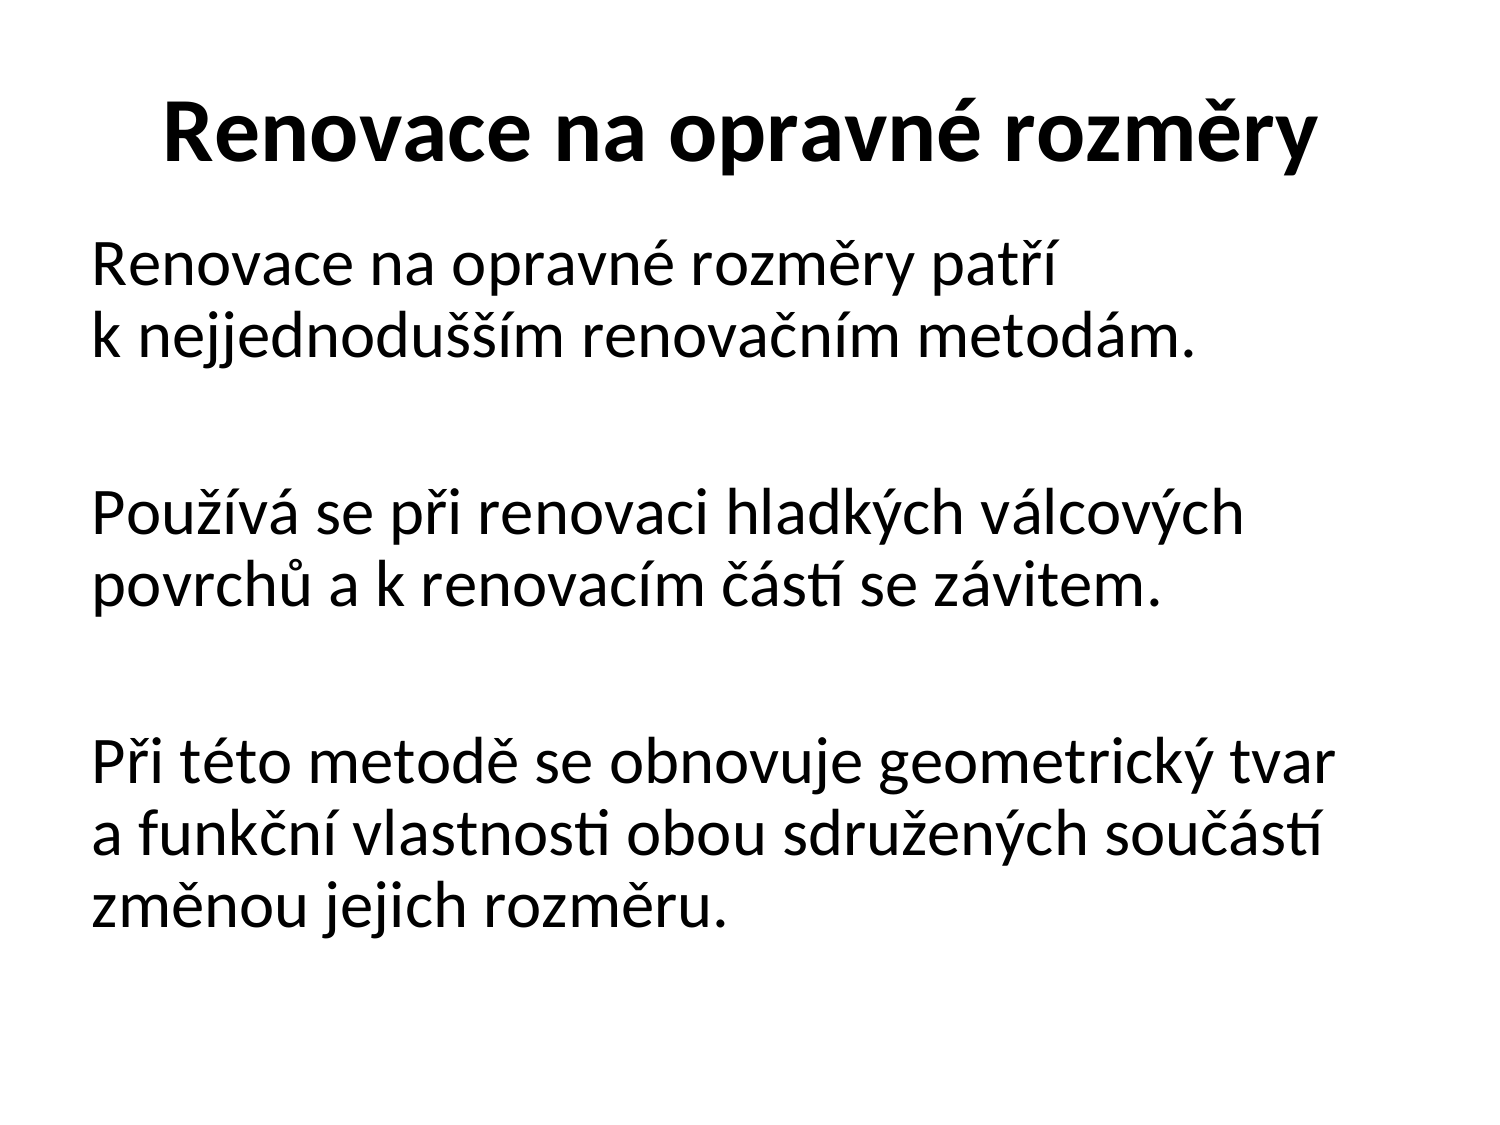

# Renovace na opravné rozměry
Renovace na opravné rozměry patří
k nejjednodušším renovačním metodám.
Používá se při renovaci hladkých válcových povrchů a k renovacím částí se závitem.
Při této metodě se obnovuje geometrický tvar
a funkční vlastnosti obou sdružených součástí změnou jejich rozměru.